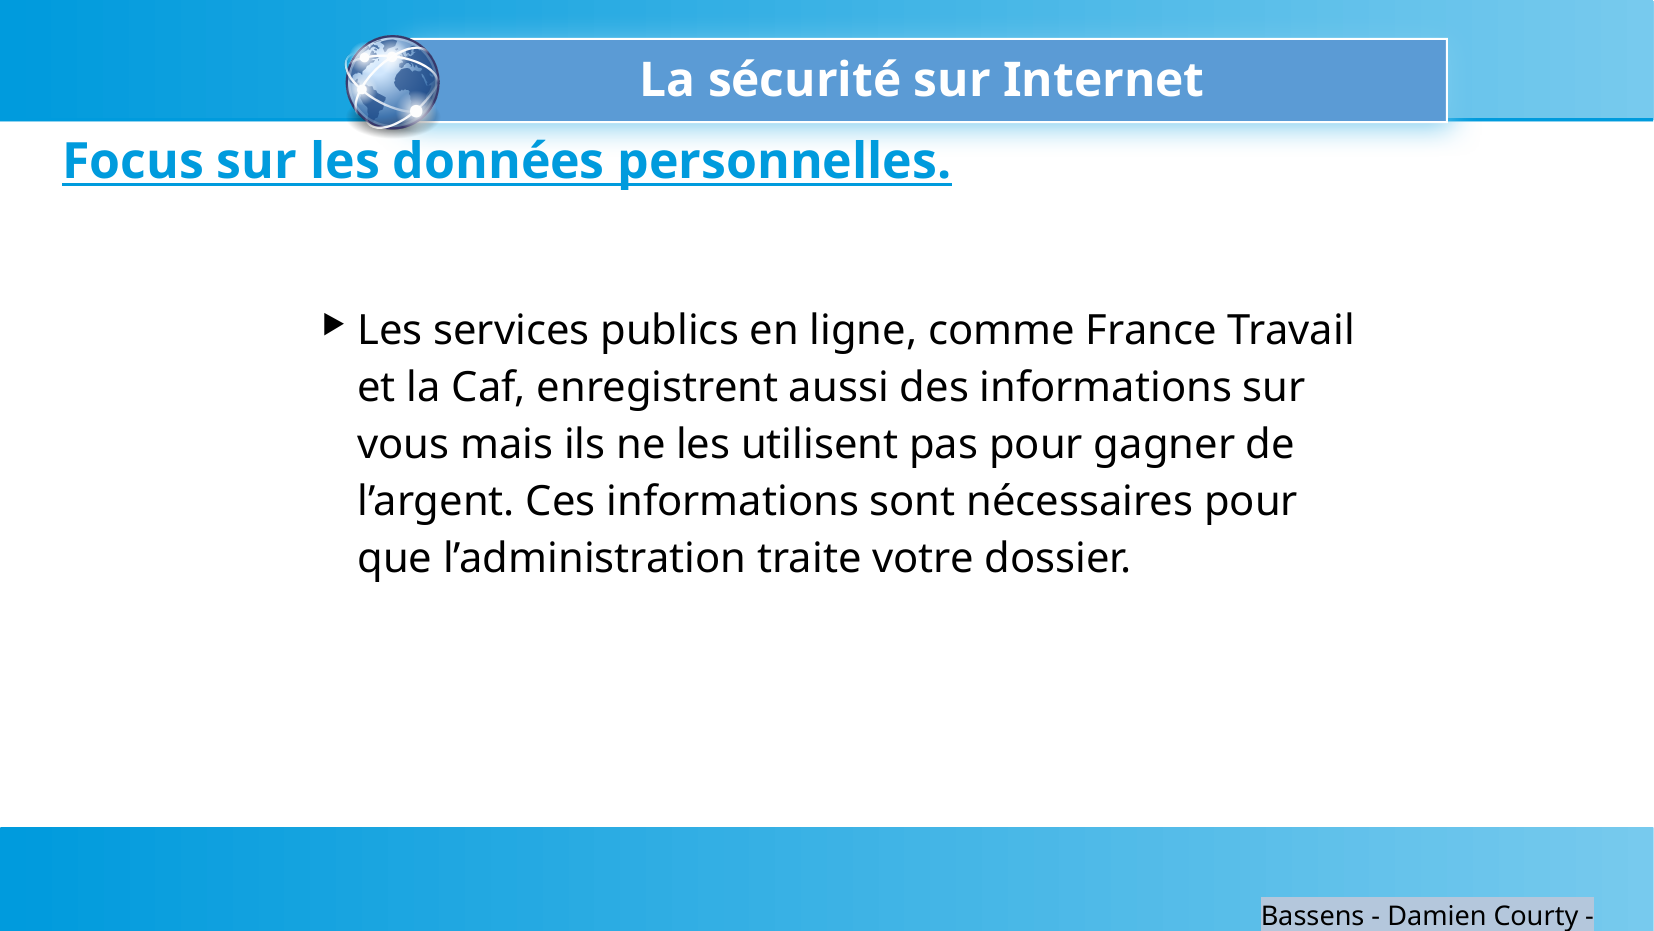

La sécurité sur Internet
Focus sur les données personnelles.
Les services publics en ligne, comme France Travail et la Caf, enregistrent aussi des informations sur vous mais ils ne les utilisent pas pour gagner de l’argent. Ces informations sont nécessaires pour que l’administration traite votre dossier.
Bassens - Damien Courty - 2024